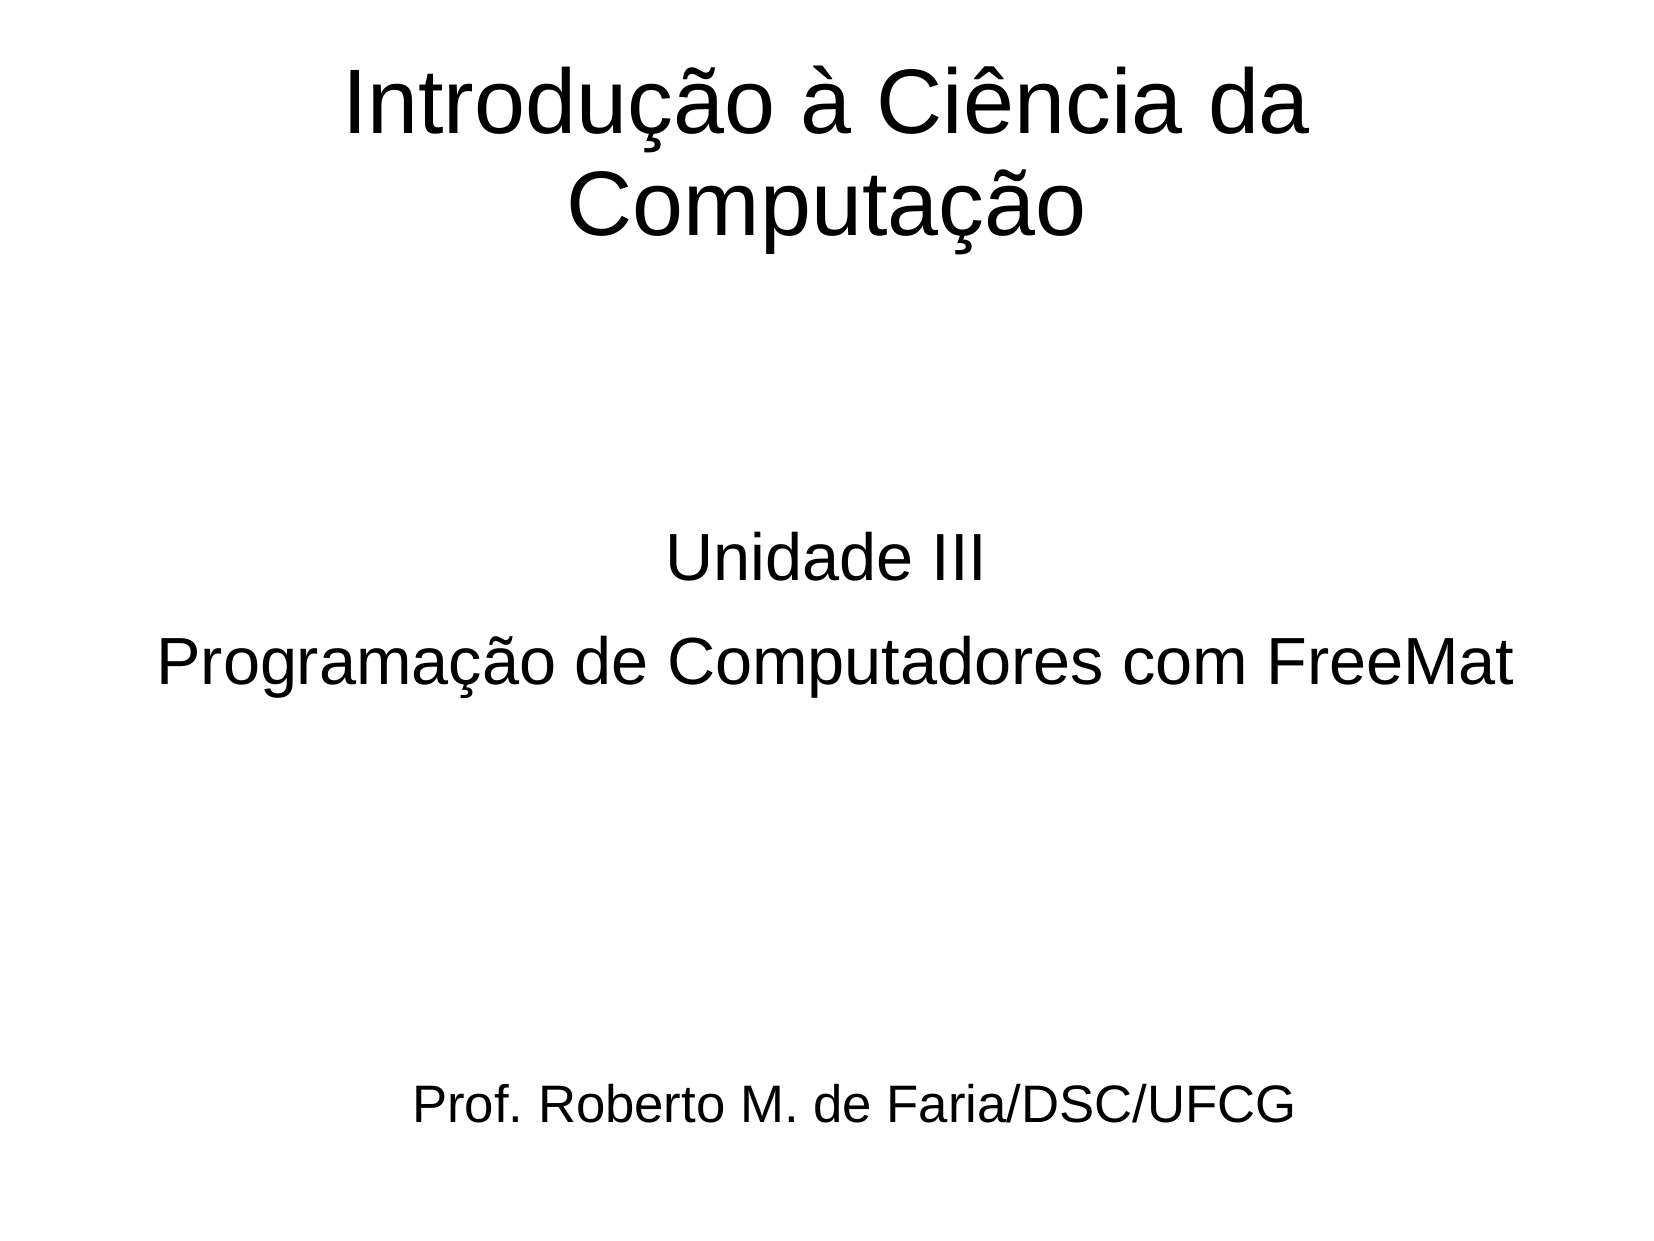

# Introdução à Ciência da Computação
Unidade III
 Programação de Computadores com FreeMat
Prof. Roberto M. de Faria/DSC/UFCG